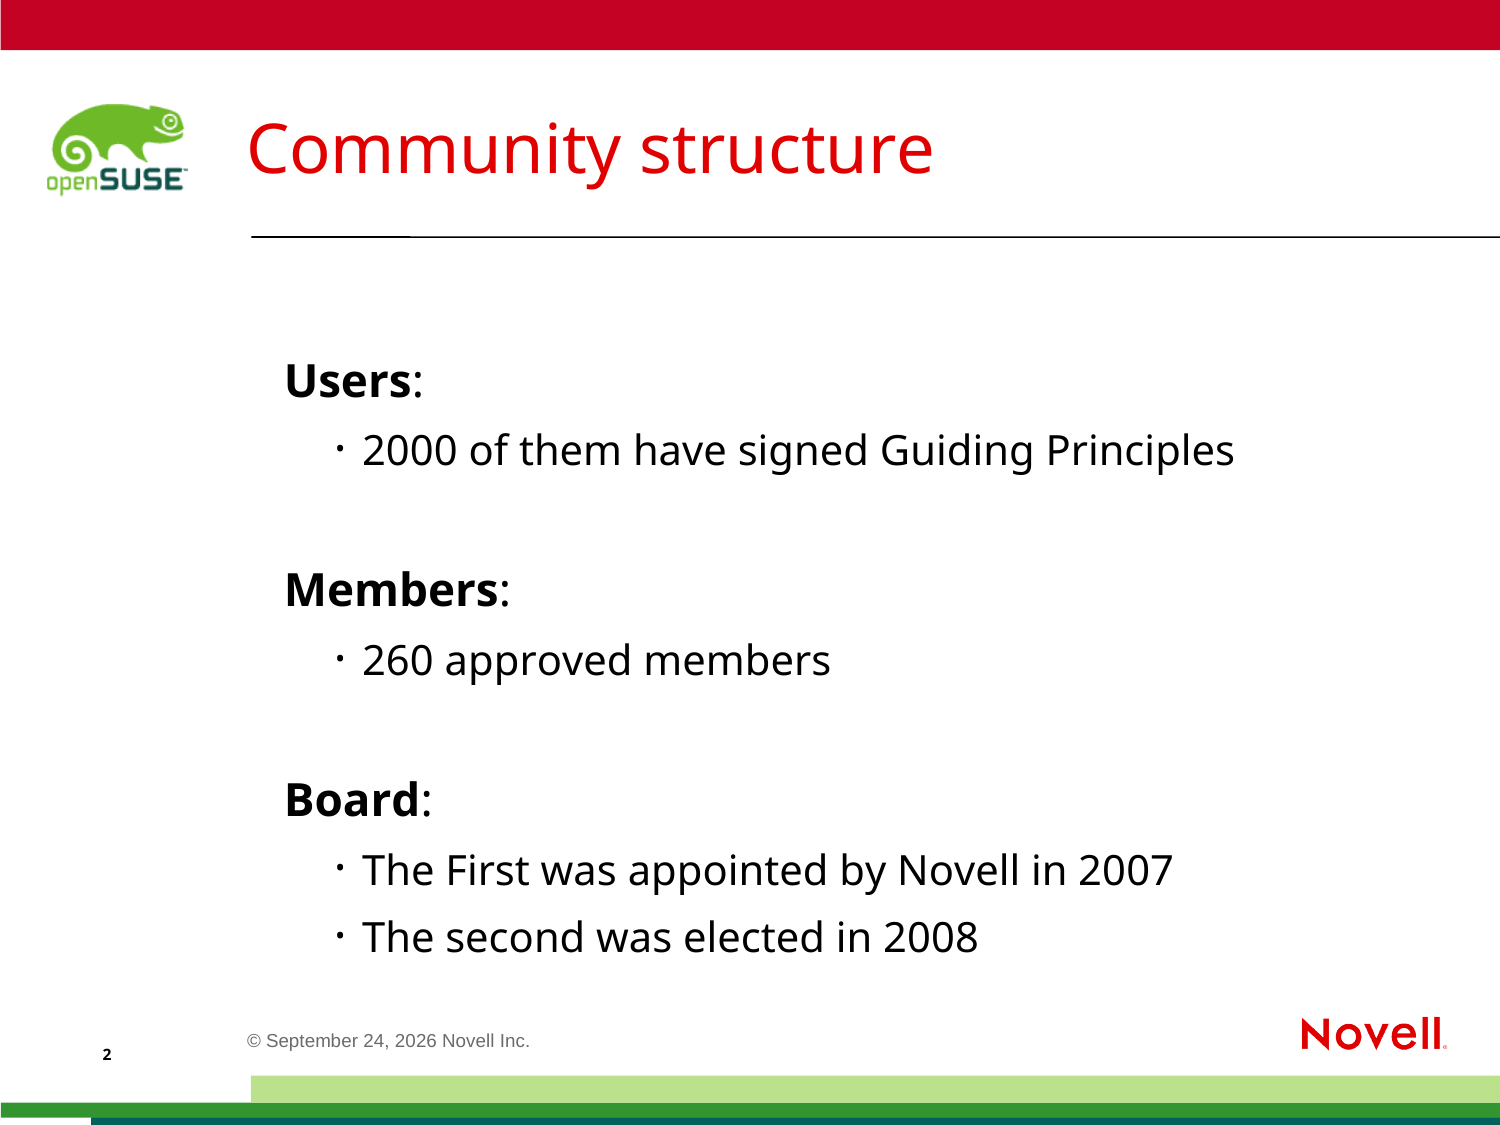

# Community structure
 Users:
2000 of them have signed Guiding Principles
 Members:
260 approved members
 Board:
The First was appointed by Novell in 2007
The second was elected in 2008